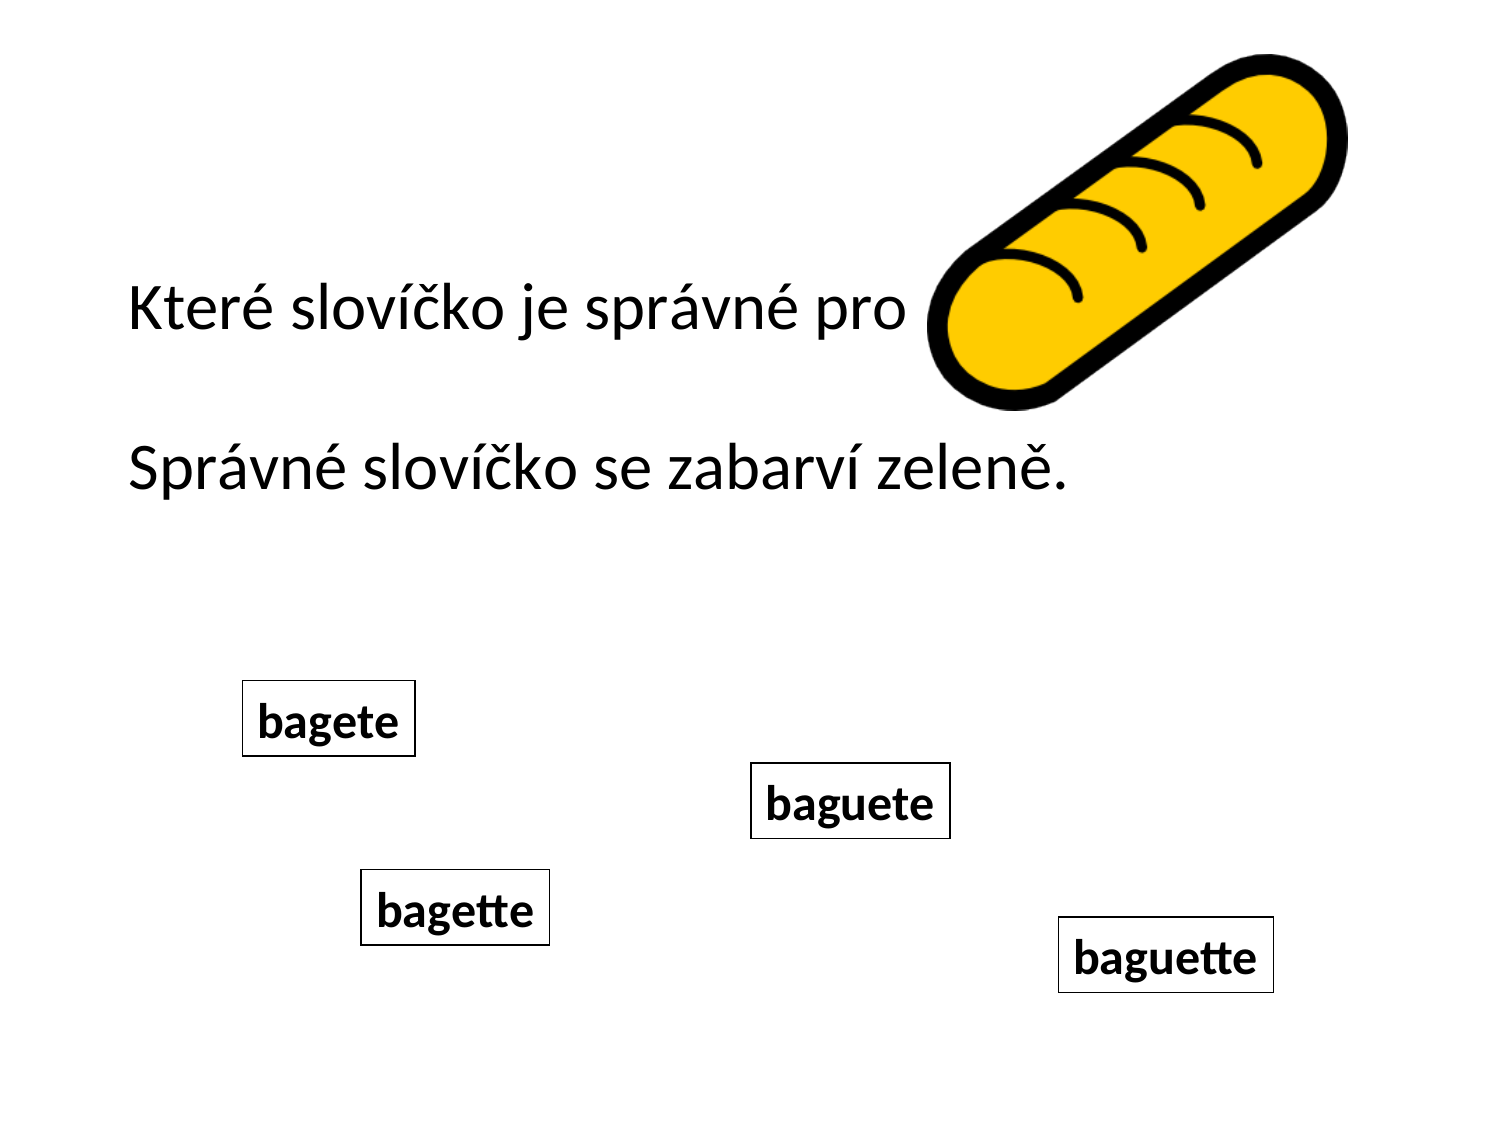

Které slovíčko je správné pro
Správné slovíčko se zabarví zeleně.
bagete
baguete
bagette
baguette